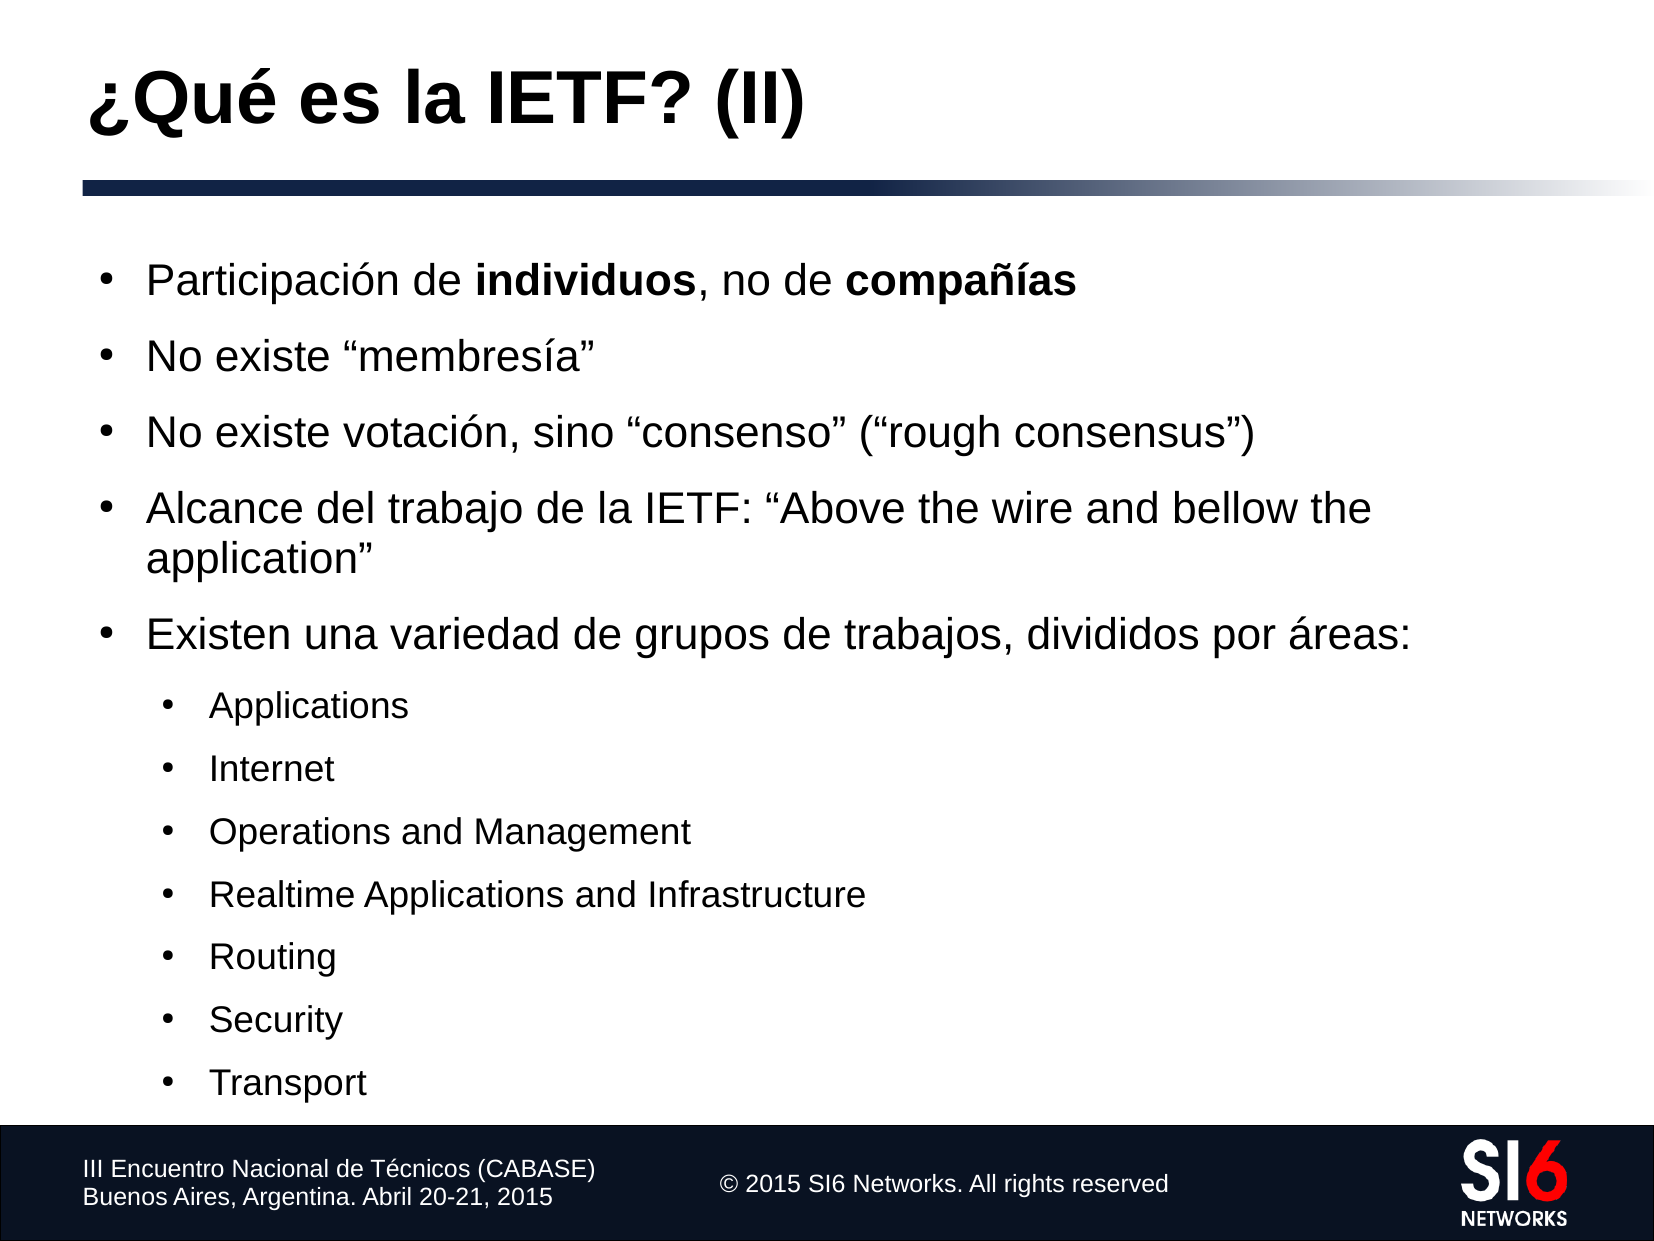

# ¿Qué es la IETF? (II)
Participación de individuos, no de compañías
No existe “membresía”
No existe votación, sino “consenso” (“rough consensus”)
Alcance del trabajo de la IETF: “Above the wire and bellow the application”
Existen una variedad de grupos de trabajos, divididos por áreas:
Applications
Internet
Operations and Management
Realtime Applications and Infrastructure
Routing
Security
Transport